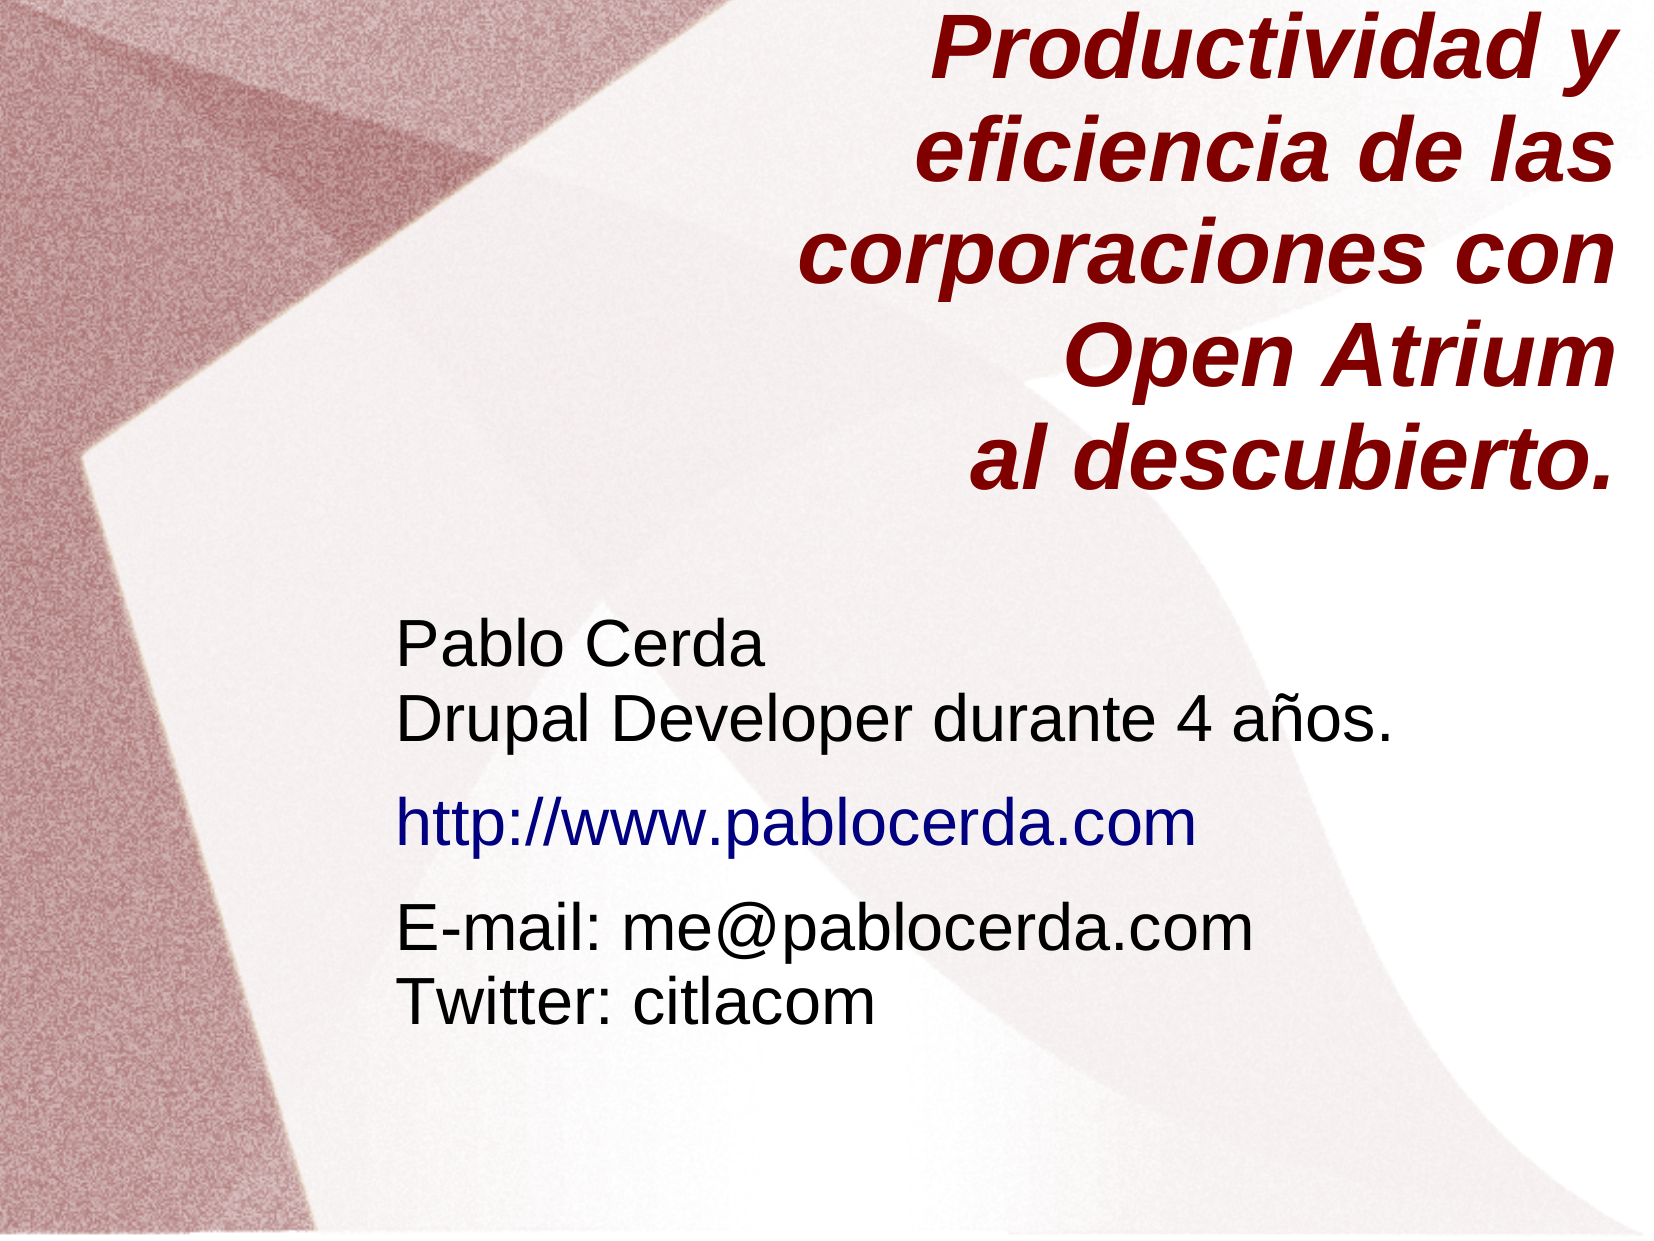

# Productividad y eficiencia de las corporaciones con Open Atrium al descubierto.
Pablo Cerda
Drupal Developer durante 4 años.
http://www.pablocerda.com
E-mail: me@pablocerda.com
Twitter: citlacom